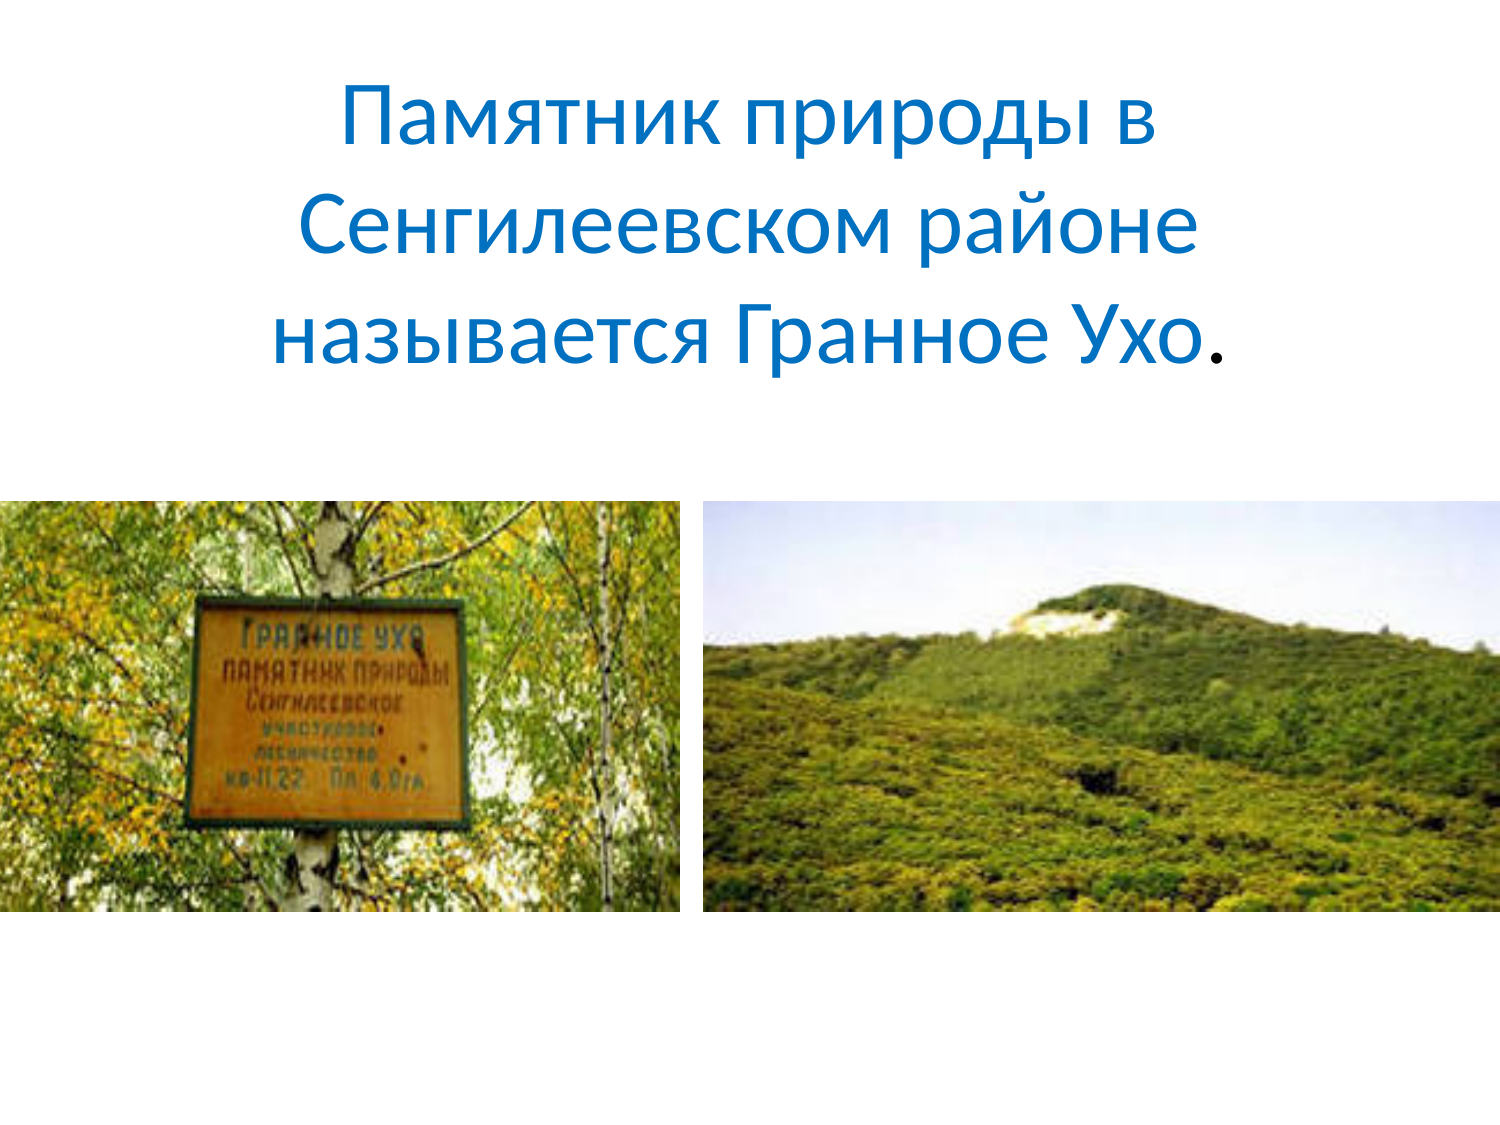

# Памятник природы в Сенгилеевском районе называется Гранное Ухо.